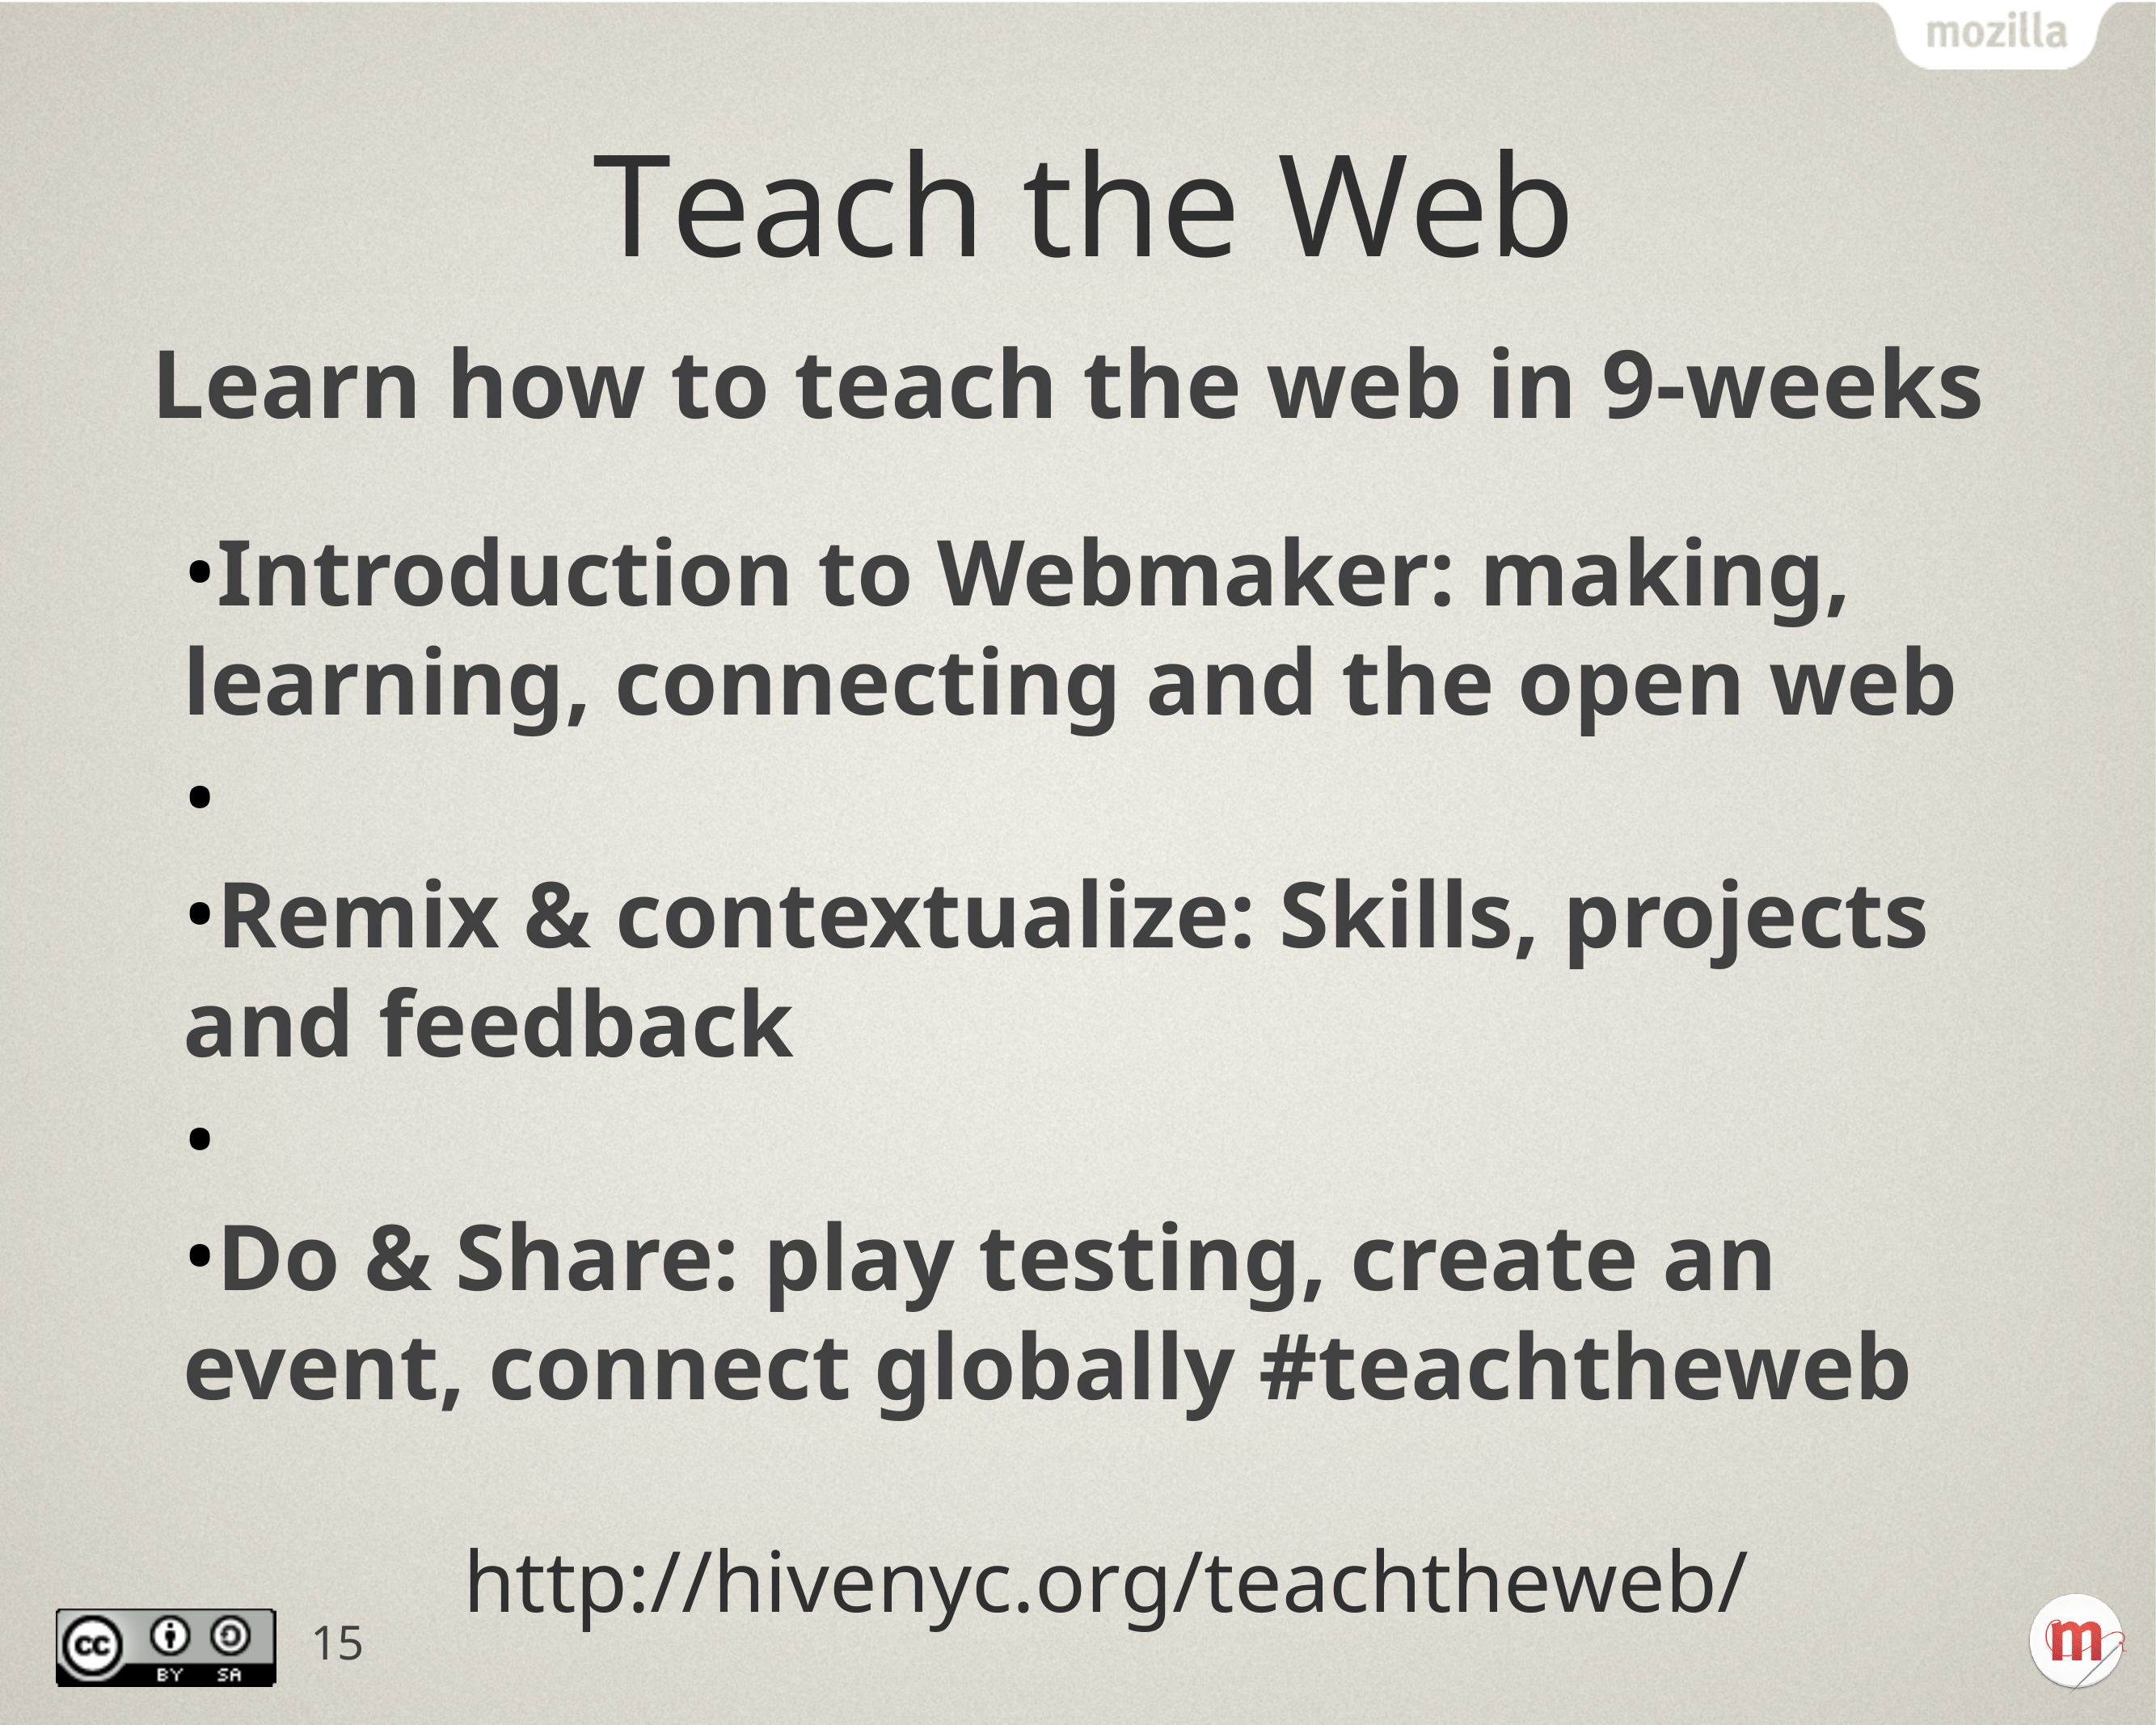

# Teach the Web
Learn how to teach the web in 9-weeks
Introduction to Webmaker: making, learning, connecting and the open web
Remix & contextualize: Skills, projects and feedback
Do & Share: play testing, create an event, connect globally #teachtheweb
http://hivenyc.org/teachtheweb/
15